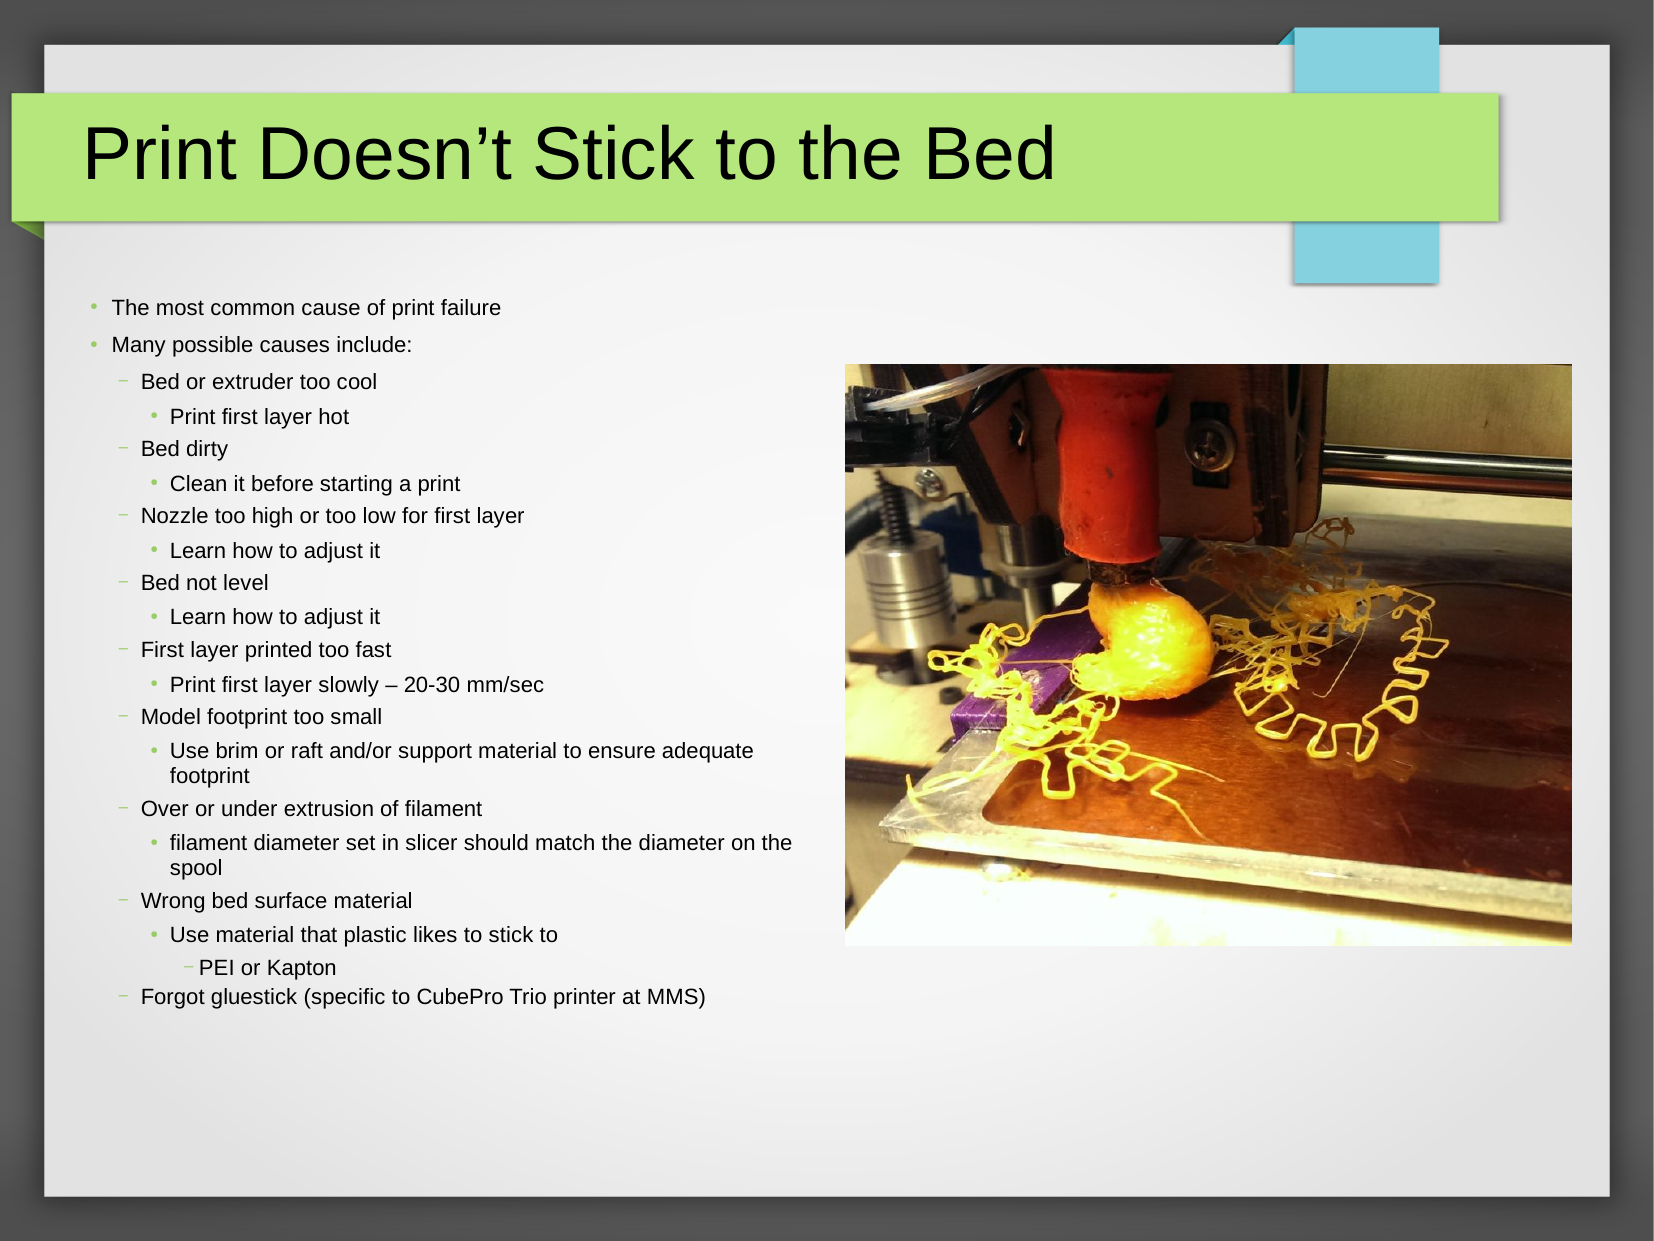

# Print Doesn’t Stick to the Bed
The most common cause of print failure
Many possible causes include:
Bed or extruder too cool
Print first layer hot
Bed dirty
Clean it before starting a print
Nozzle too high or too low for first layer
Learn how to adjust it
Bed not level
Learn how to adjust it
First layer printed too fast
Print first layer slowly – 20-30 mm/sec
Model footprint too small
Use brim or raft and/or support material to ensure adequate footprint
Over or under extrusion of filament
filament diameter set in slicer should match the diameter on the spool
Wrong bed surface material
Use material that plastic likes to stick to
PEI or Kapton
Forgot gluestick (specific to CubePro Trio printer at MMS)